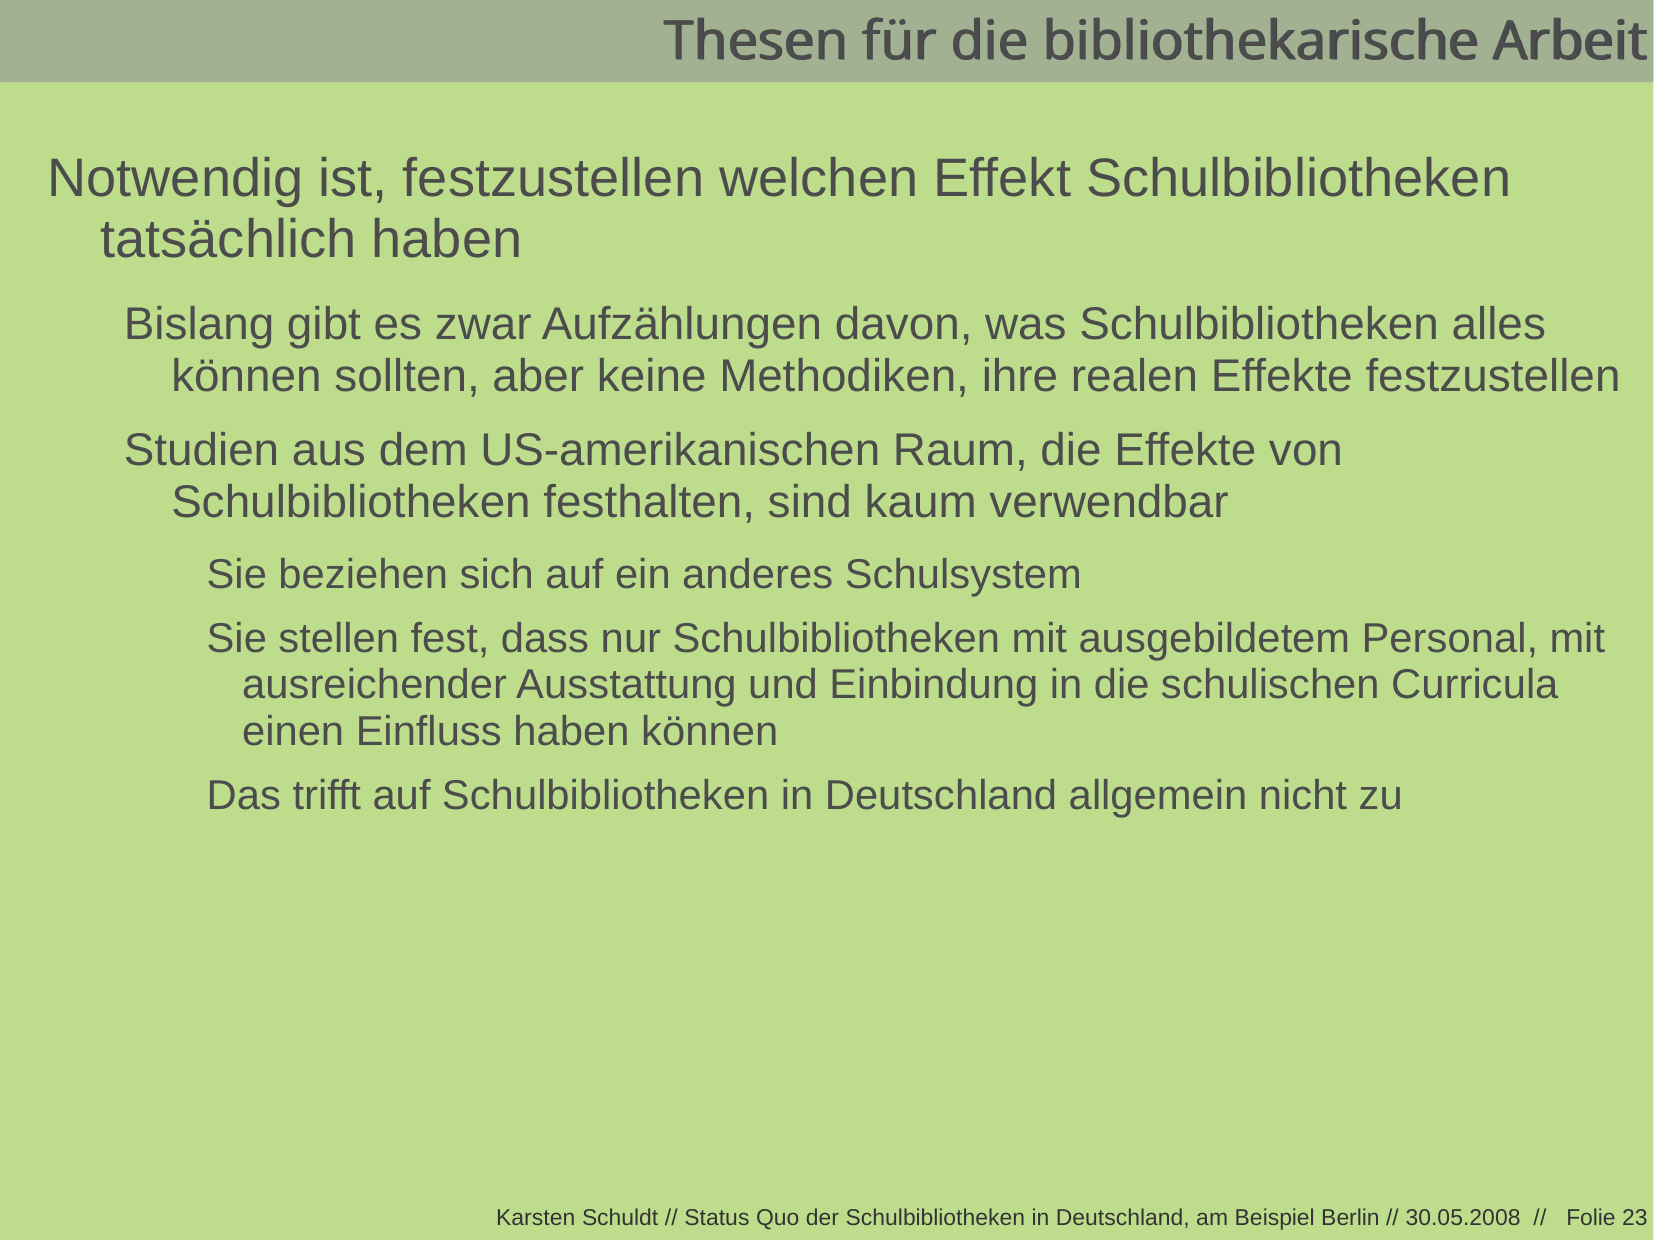

# Thesen für die bibliothekarische Arbeit
Notwendig ist, festzustellen welchen Effekt Schulbibliotheken tatsächlich haben
Bislang gibt es zwar Aufzählungen davon, was Schulbibliotheken alles können sollten, aber keine Methodiken, ihre realen Effekte festzustellen
Studien aus dem US-amerikanischen Raum, die Effekte von Schulbibliotheken festhalten, sind kaum verwendbar
Sie beziehen sich auf ein anderes Schulsystem
Sie stellen fest, dass nur Schulbibliotheken mit ausgebildetem Personal, mit ausreichender Ausstattung und Einbindung in die schulischen Curricula einen Einfluss haben können
Das trifft auf Schulbibliotheken in Deutschland allgemein nicht zu
23